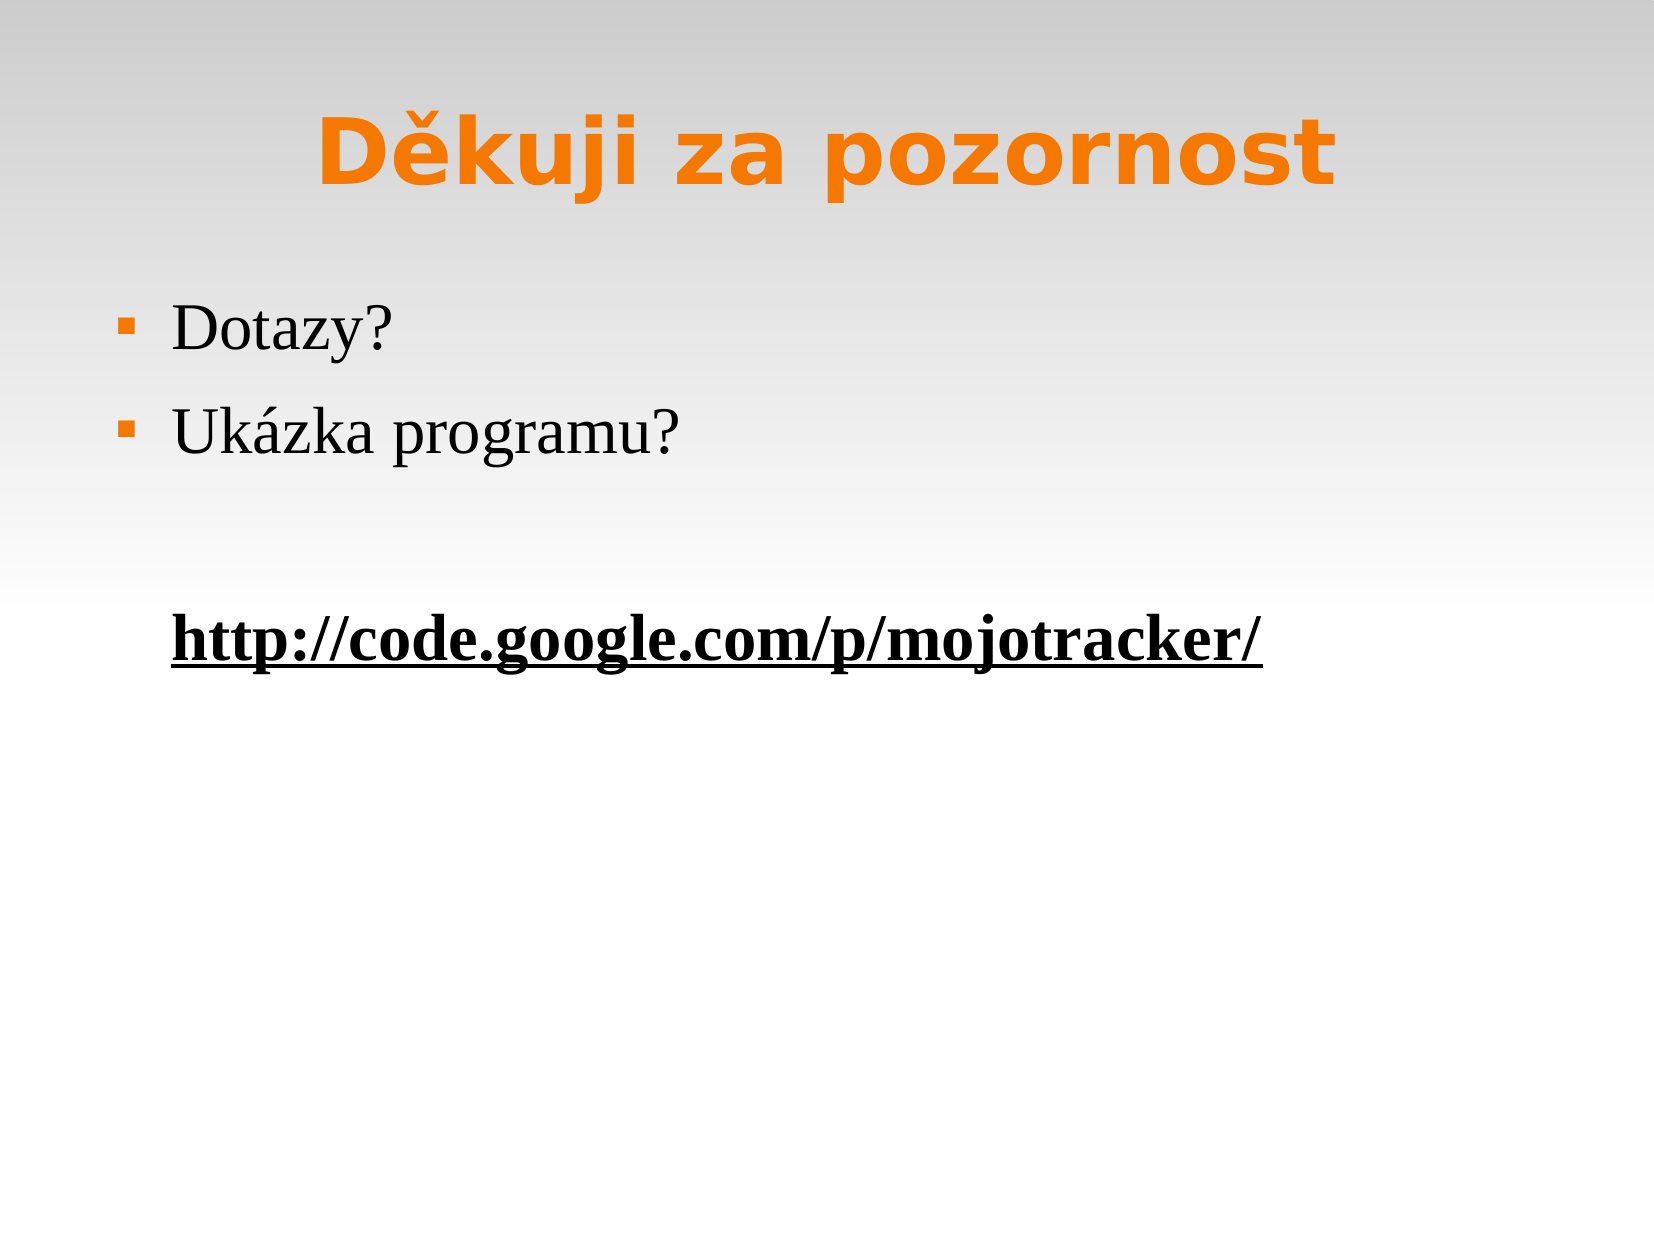

# Děkuji za pozornost
Dotazy?
Ukázka programu?
http://code.google.com/p/mojotracker/